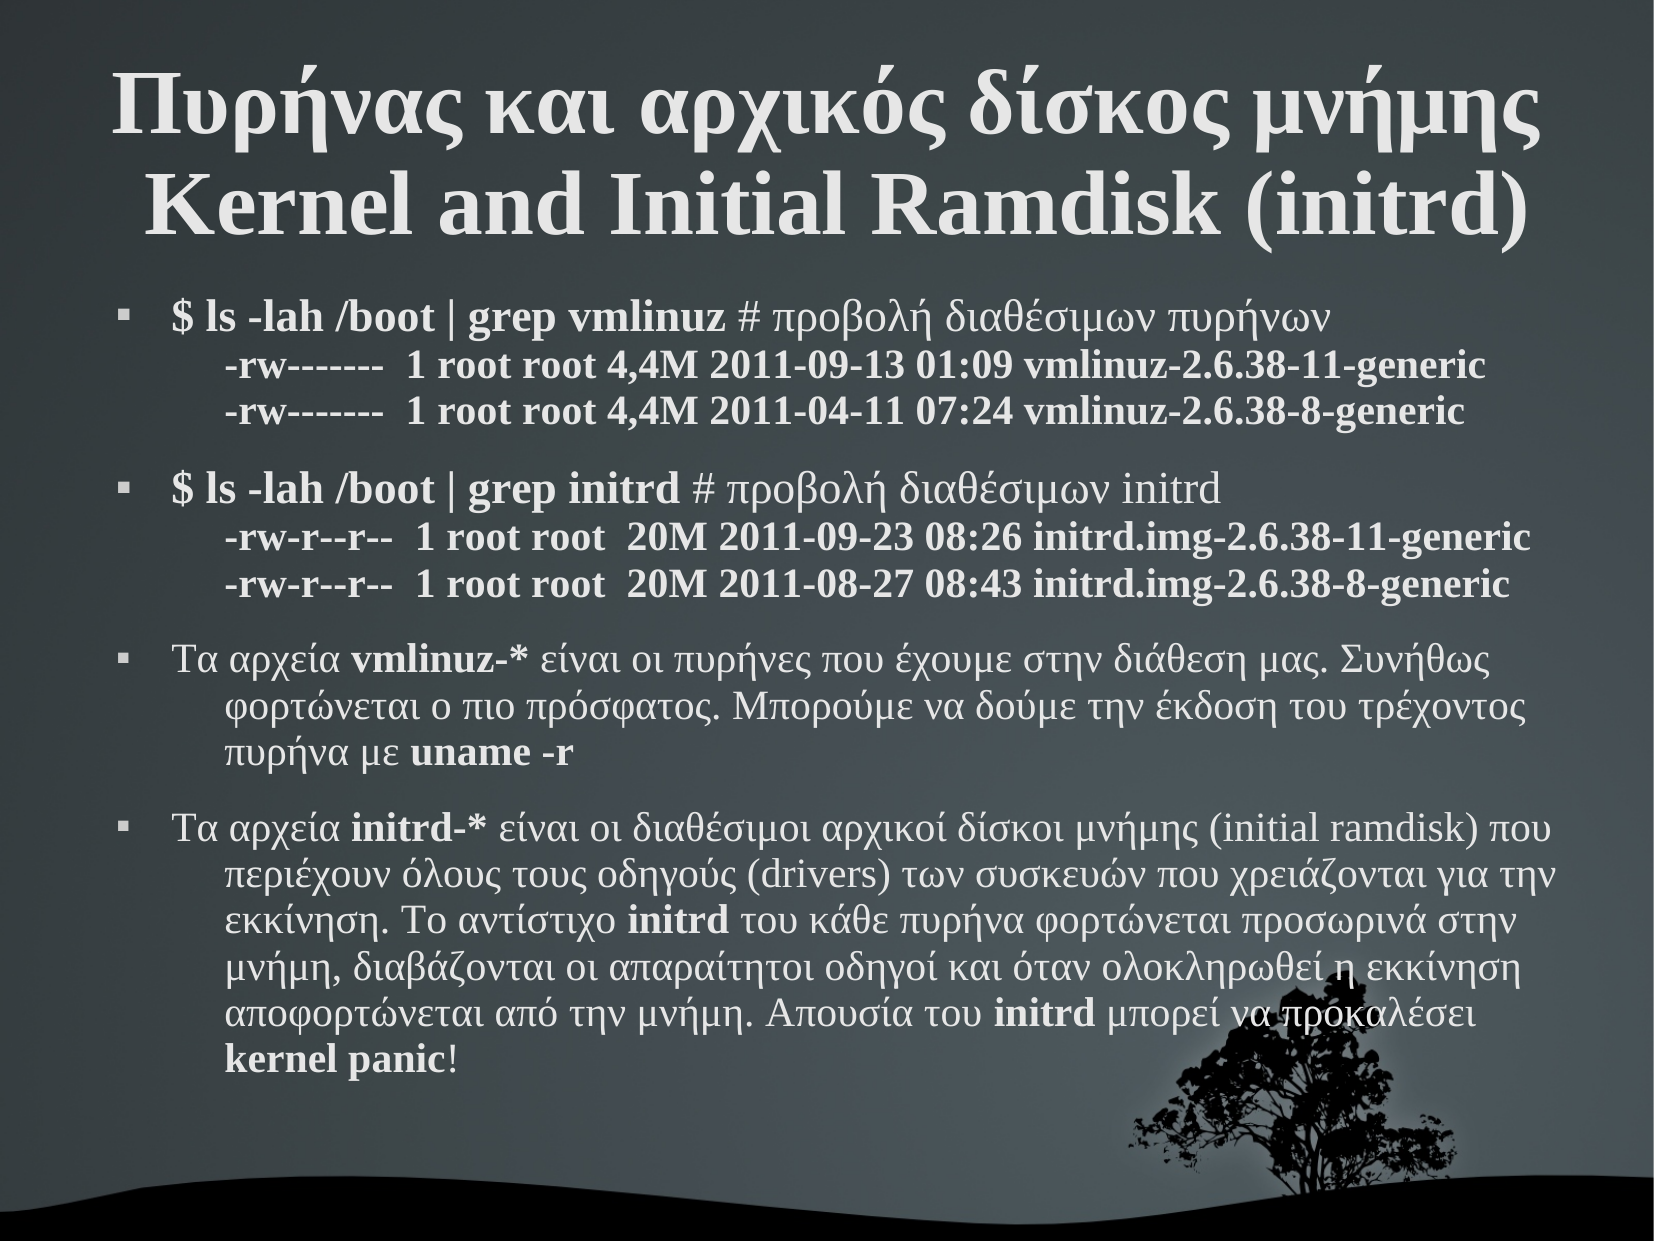

# Πυρήνας και αρχικός δίσκος μνήμης Kernel and Initial Ramdisk (initrd)
$ ls -lah /boot | grep vmlinuz # προβολή διαθέσιμων πυρήνων
-rw------- 1 root root 4,4M 2011-09-13 01:09 vmlinuz-2.6.38-11-generic
-rw------- 1 root root 4,4M 2011-04-11 07:24 vmlinuz-2.6.38-8-generic
$ ls -lah /boot | grep initrd # προβολή διαθέσιμων initrd
-rw-r--r-- 1 root root 20M 2011-09-23 08:26 initrd.img-2.6.38-11-generic
-rw-r--r-- 1 root root 20M 2011-08-27 08:43 initrd.img-2.6.38-8-generic
Τα αρχεία vmlinuz-* είναι οι πυρήνες που έχουμε στην διάθεση μας. Συνήθως φορτώνεται ο πιο πρόσφατος. Μπορούμε να δούμε την έκδοση του τρέχοντος πυρήνα με uname -r
Τα αρχεία initrd-* είναι οι διαθέσιμοι αρχικοί δίσκοι μνήμης (initial ramdisk) που περιέχουν όλους τους οδηγούς (drivers) των συσκευών που χρειάζονται για την εκκίνηση. Το αντίστιχο initrd του κάθε πυρήνα φορτώνεται προσωρινά στην μνήμη, διαβάζονται οι απαραίτητοι οδηγοί και όταν ολοκληρωθεί η εκκίνηση αποφορτώνεται από την μνήμη. Απουσία του initrd μπορεί να προκαλέσει kernel panic!